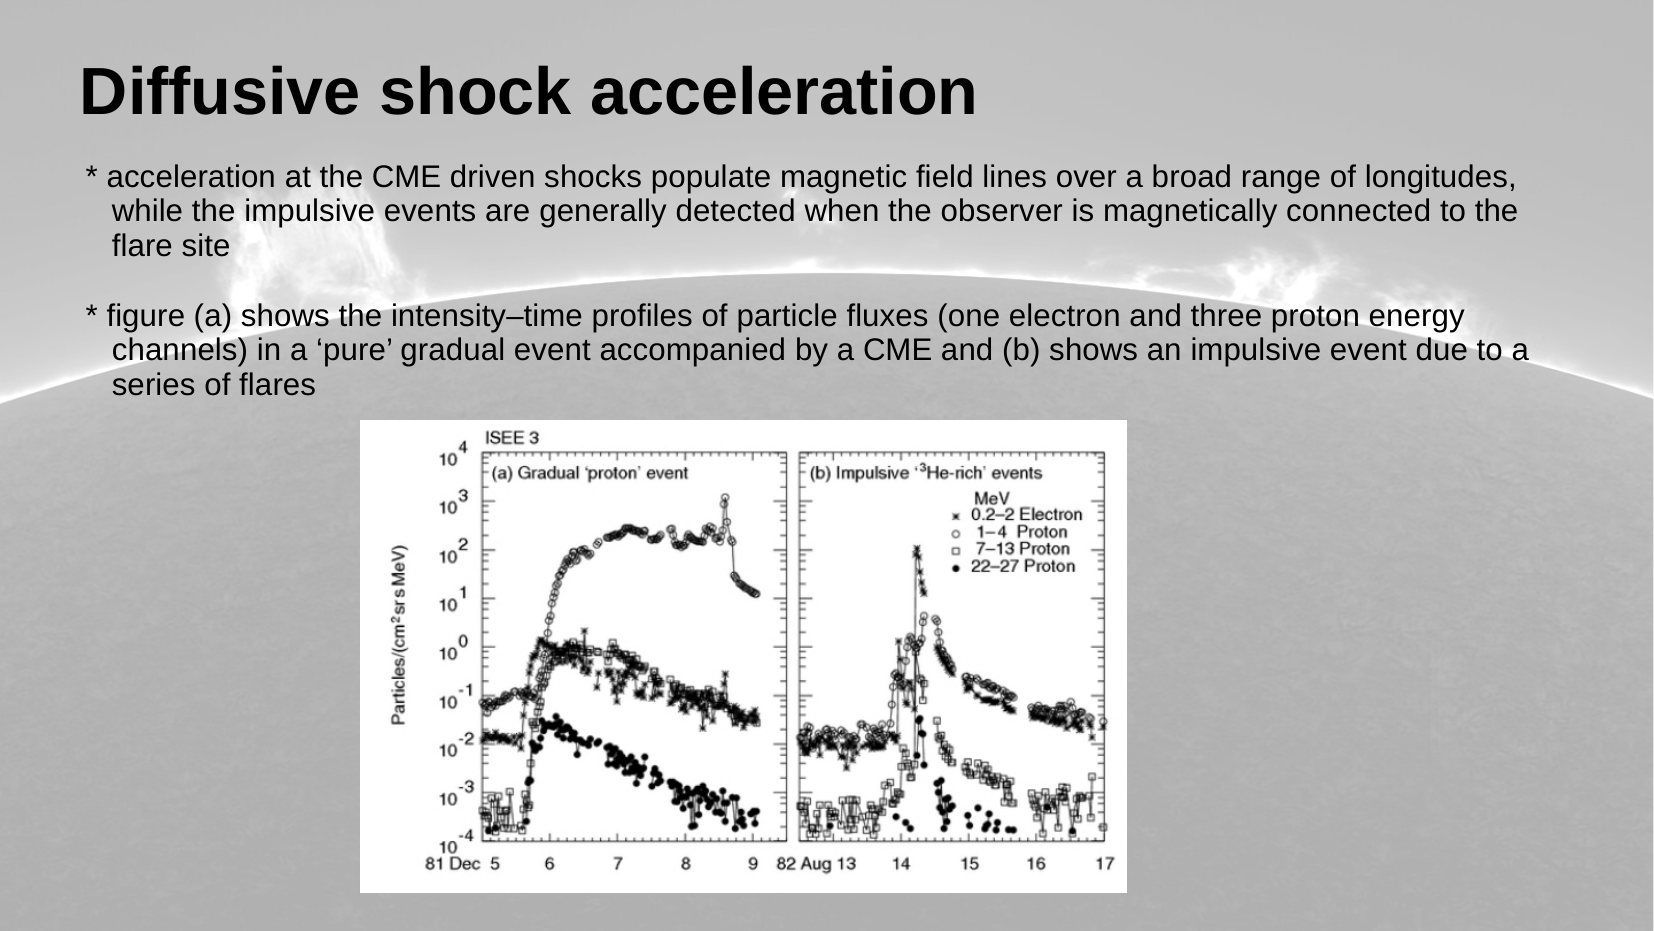

Diffusive shock acceleration
* acceleration at the CME driven shocks populate magnetic field lines over a broad range of longitudes,
 while the impulsive events are generally detected when the observer is magnetically connected to the
 flare site
* figure (a) shows the intensity–time profiles of particle fluxes (one electron and three proton energy
 channels) in a ‘pure’ gradual event accompanied by a CME and (b) shows an impulsive event due to a series of flares